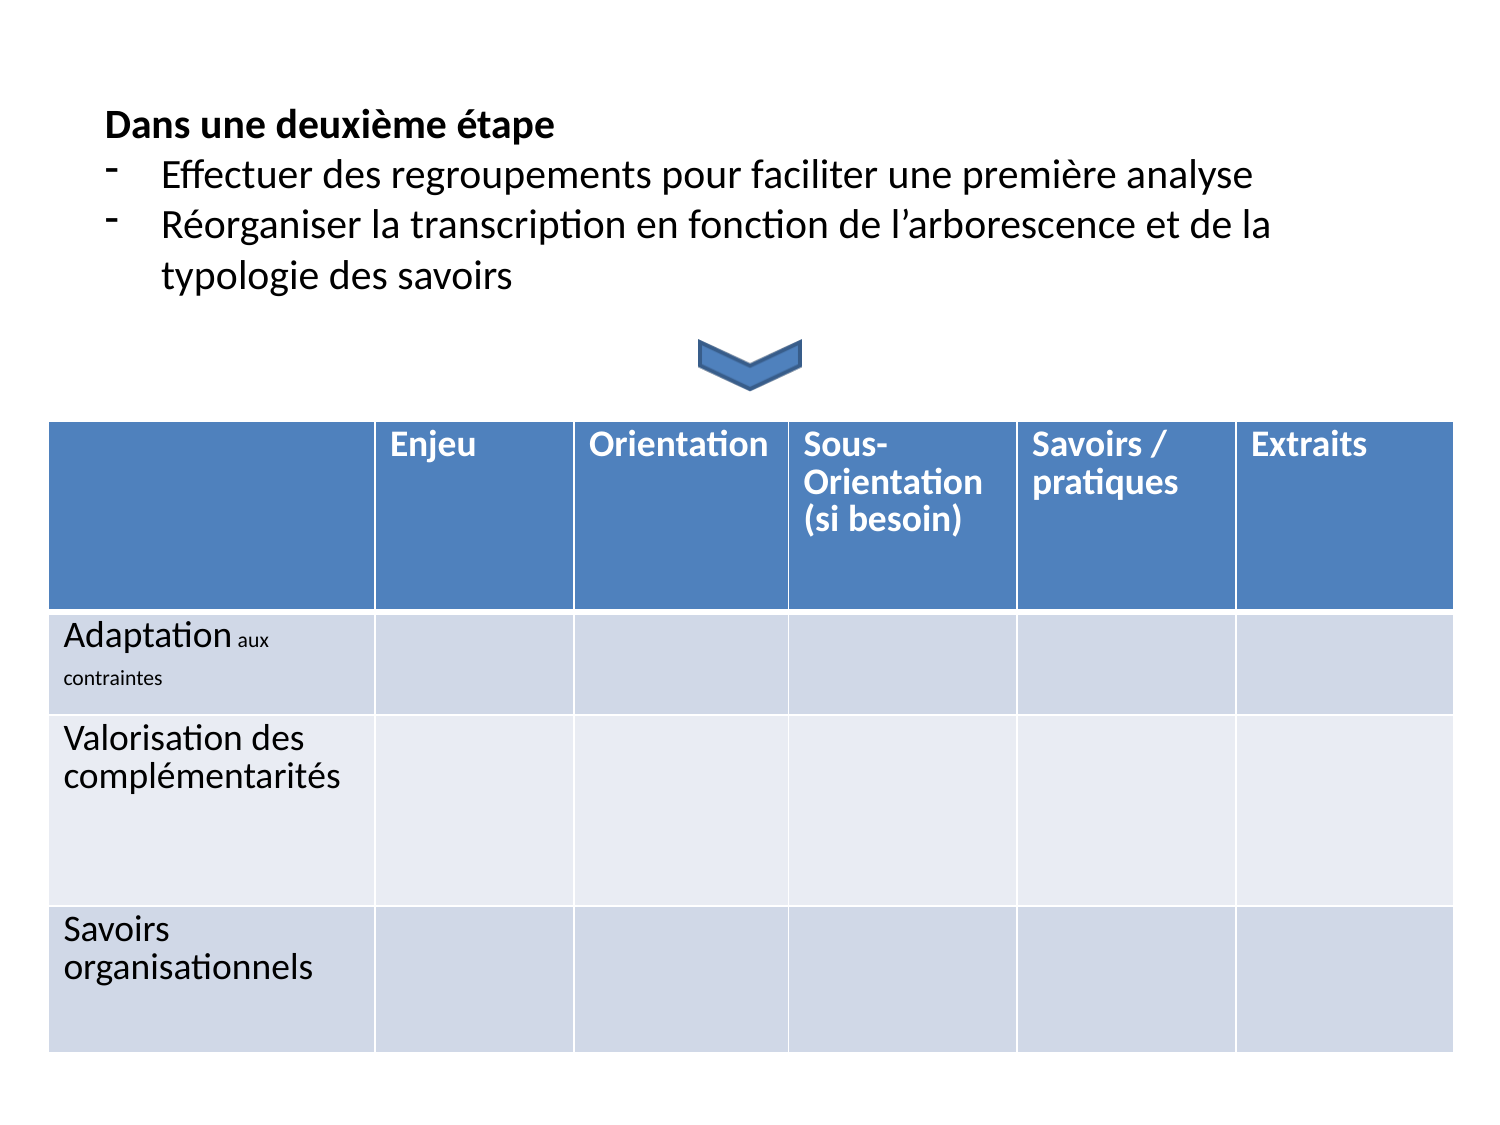

Dans une deuxième étape
Effectuer des regroupements pour faciliter une première analyse
Réorganiser la transcription en fonction de l’arborescence et de la typologie des savoirs
| | Enjeu | Orientation | Sous-Orientation (si besoin) | Savoirs / pratiques | Extraits |
| --- | --- | --- | --- | --- | --- |
| Adaptation aux contraintes | | | | | |
| Valorisation des complémentarités | | | | | |
| Savoirs organisationnels | | | | | |